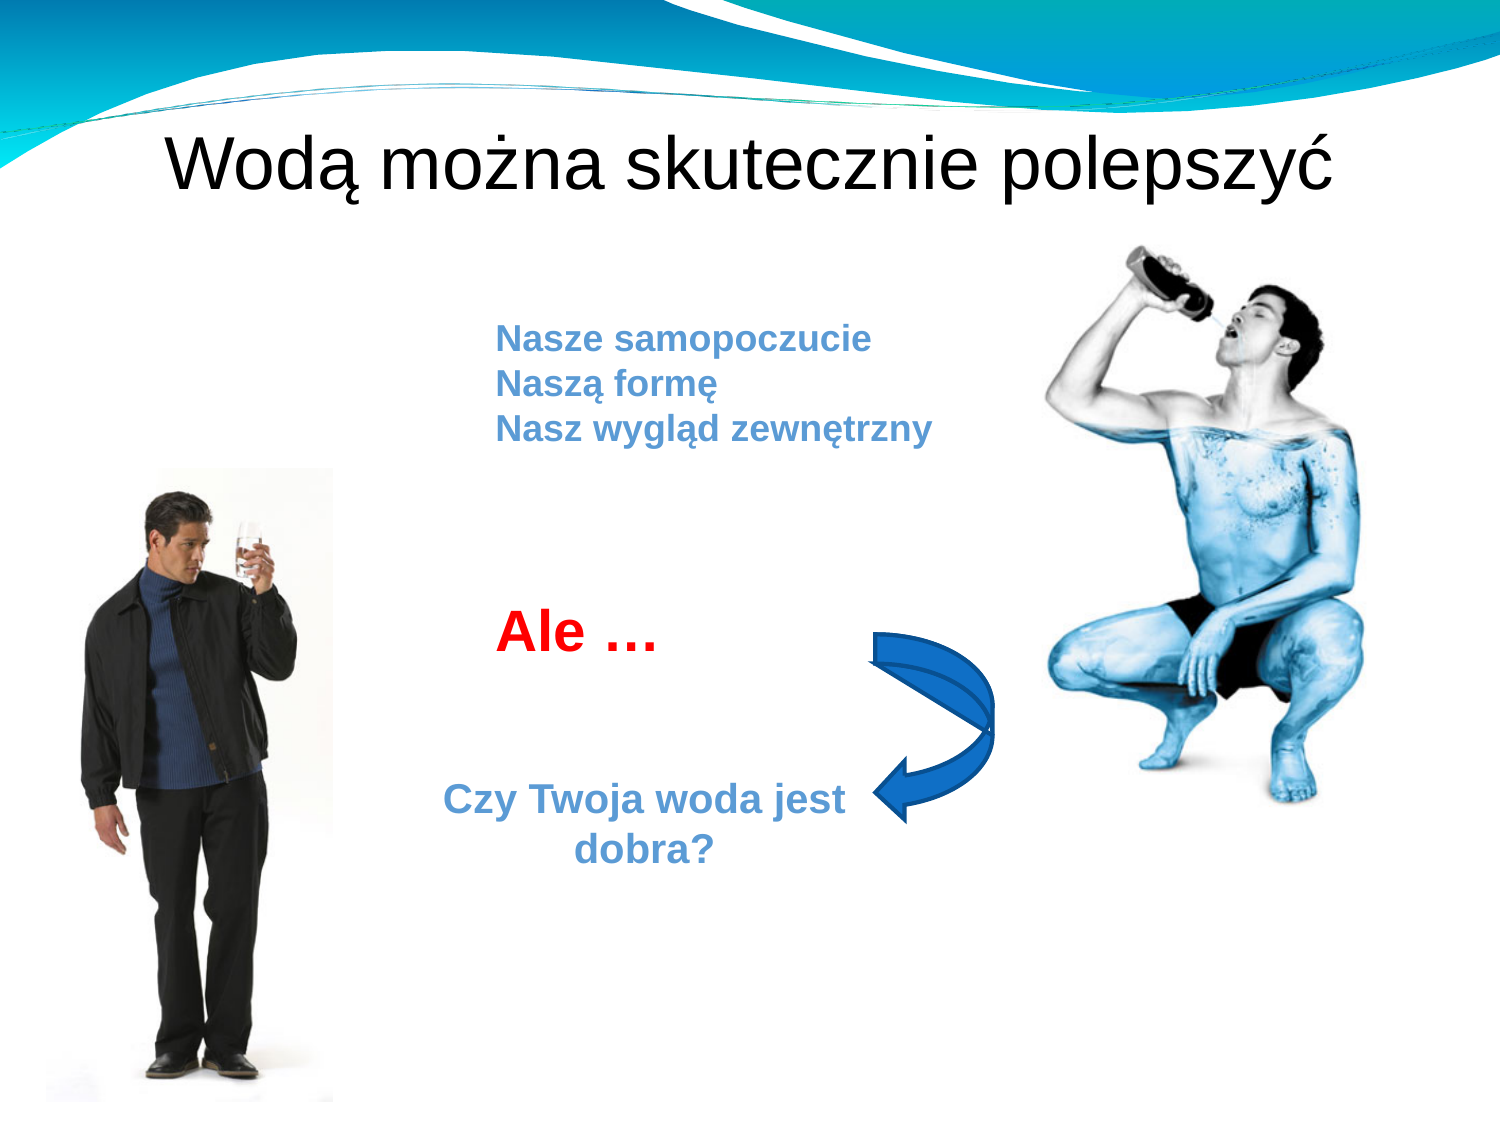

Wodą można skutecznie polepszyć
Nasze samopoczucie
Naszą formę
Nasz wygląd zewnętrzny
Ale …
Czy Twoja woda jest dobra?